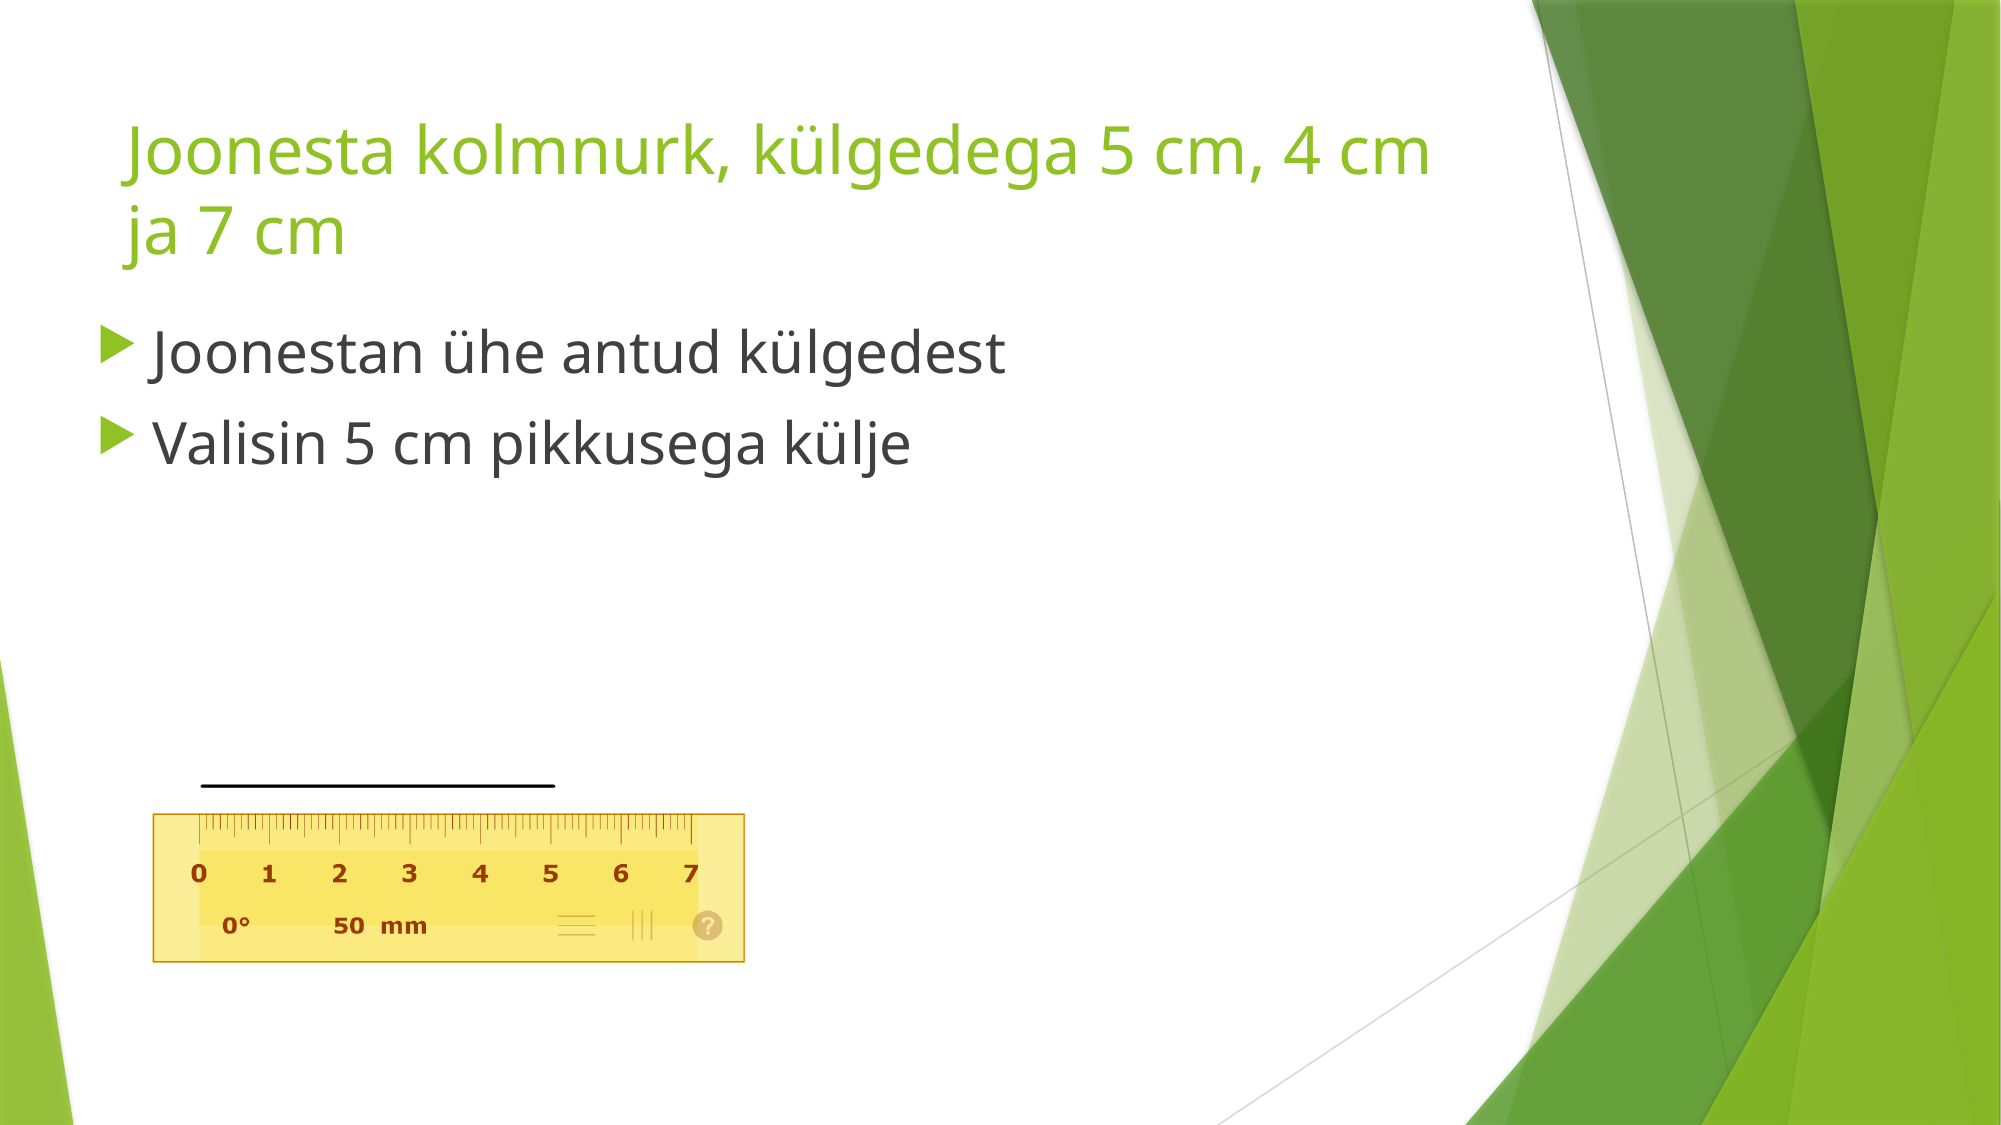

# Joonesta kolmnurk, külgedega 5 cm, 4 cm ja 7 cm
Joonestan ühe antud külgedest
Valisin 5 cm pikkusega külje